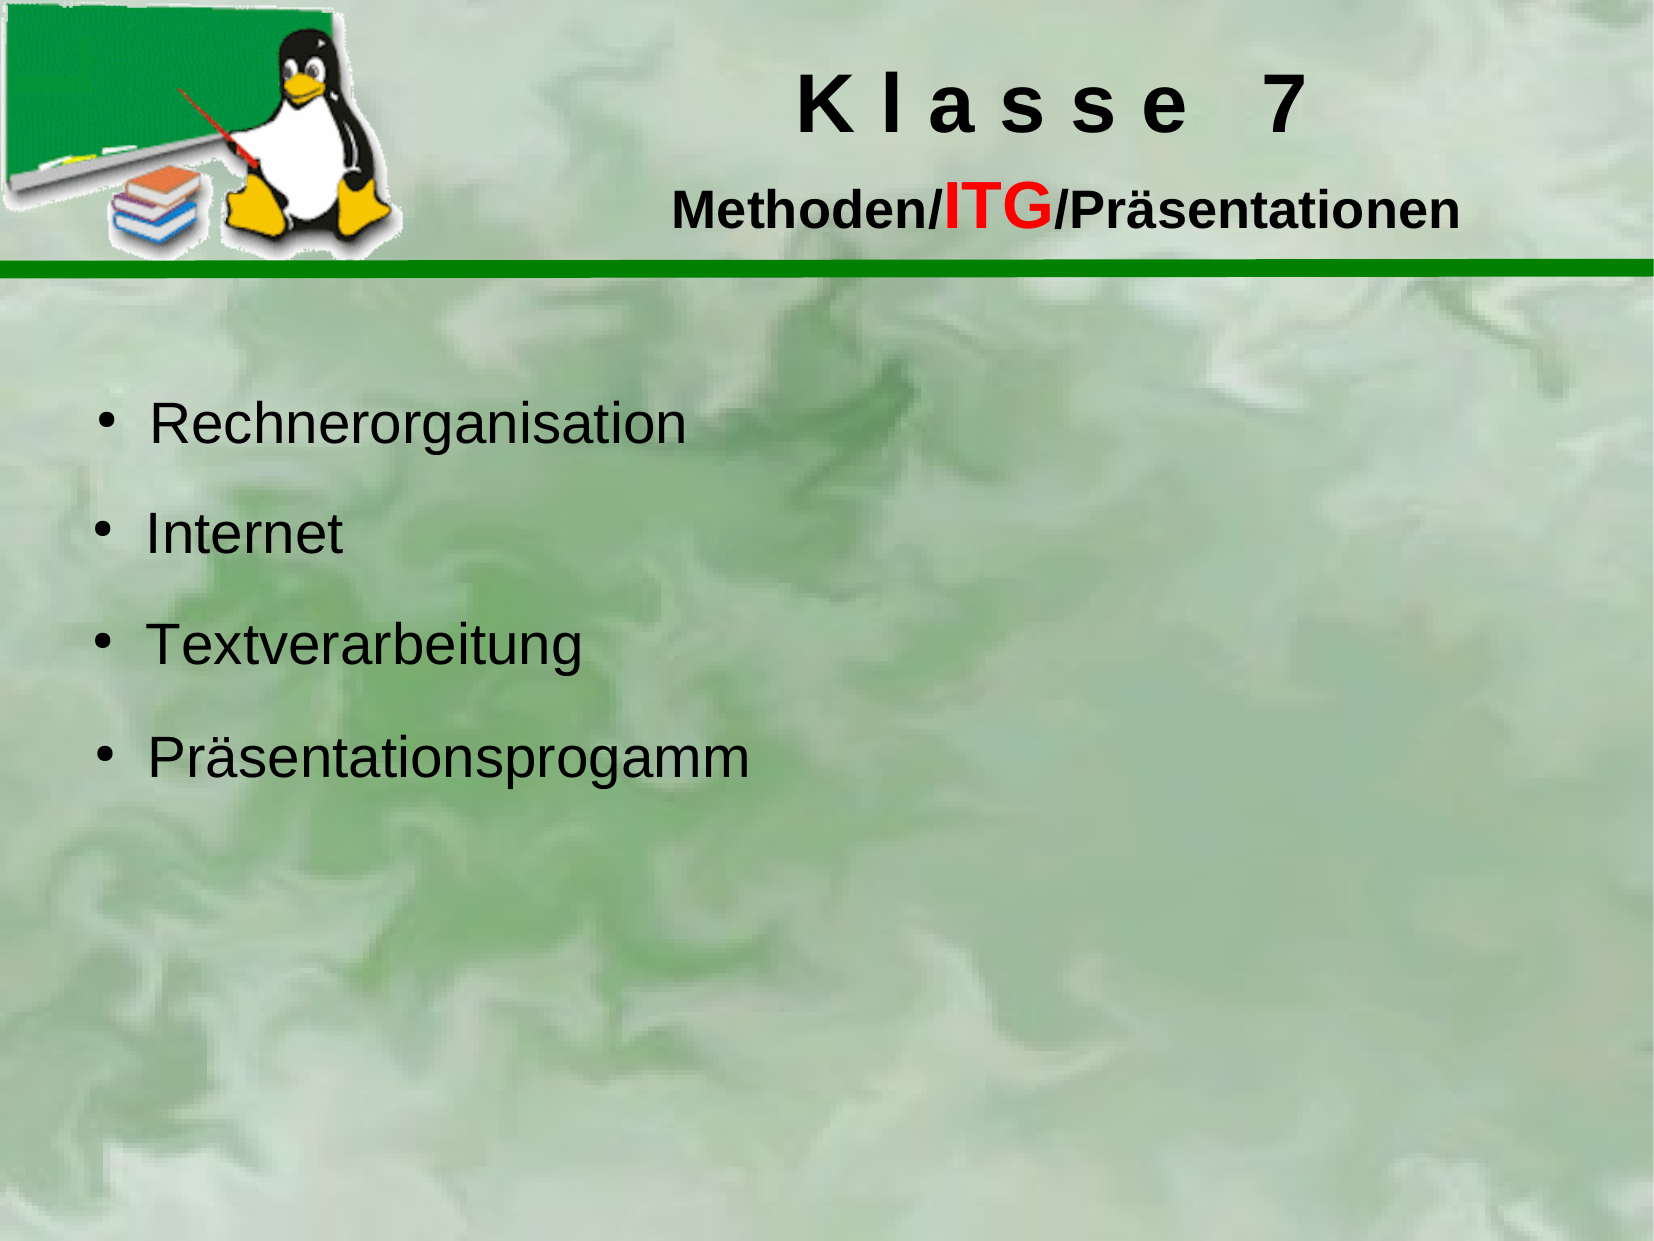

# Klasse 7
Methoden/ITG/Präsentationen
Rechnerorganisation
Internet
Textverarbeitung
Präsentationsprogamm